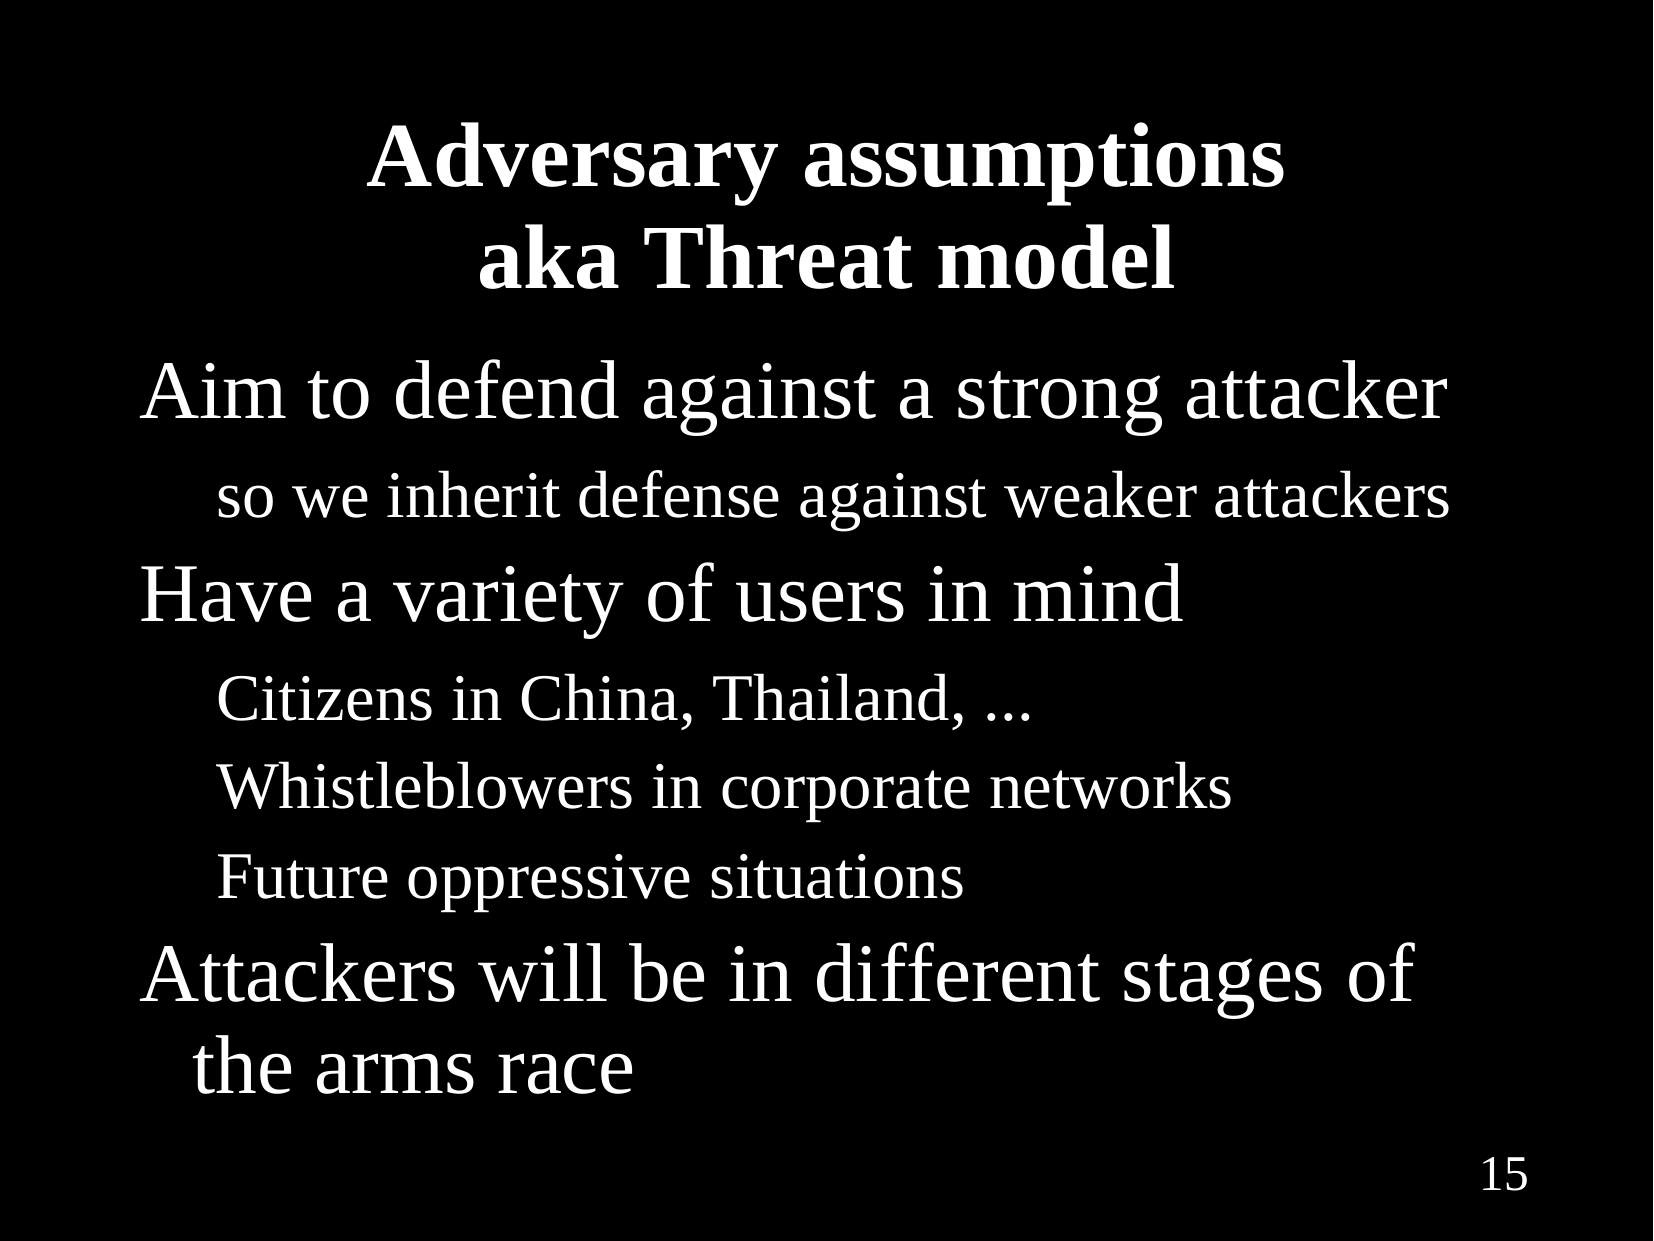

# Adversary assumptions aka Threat model
Aim to defend against a strong attacker
so we inherit defense against weaker attackers
Have a variety of users in mind
Citizens in China, Thailand, ...
Whistleblowers in corporate networks
Future oppressive situations
Attackers will be in different stages of the arms race